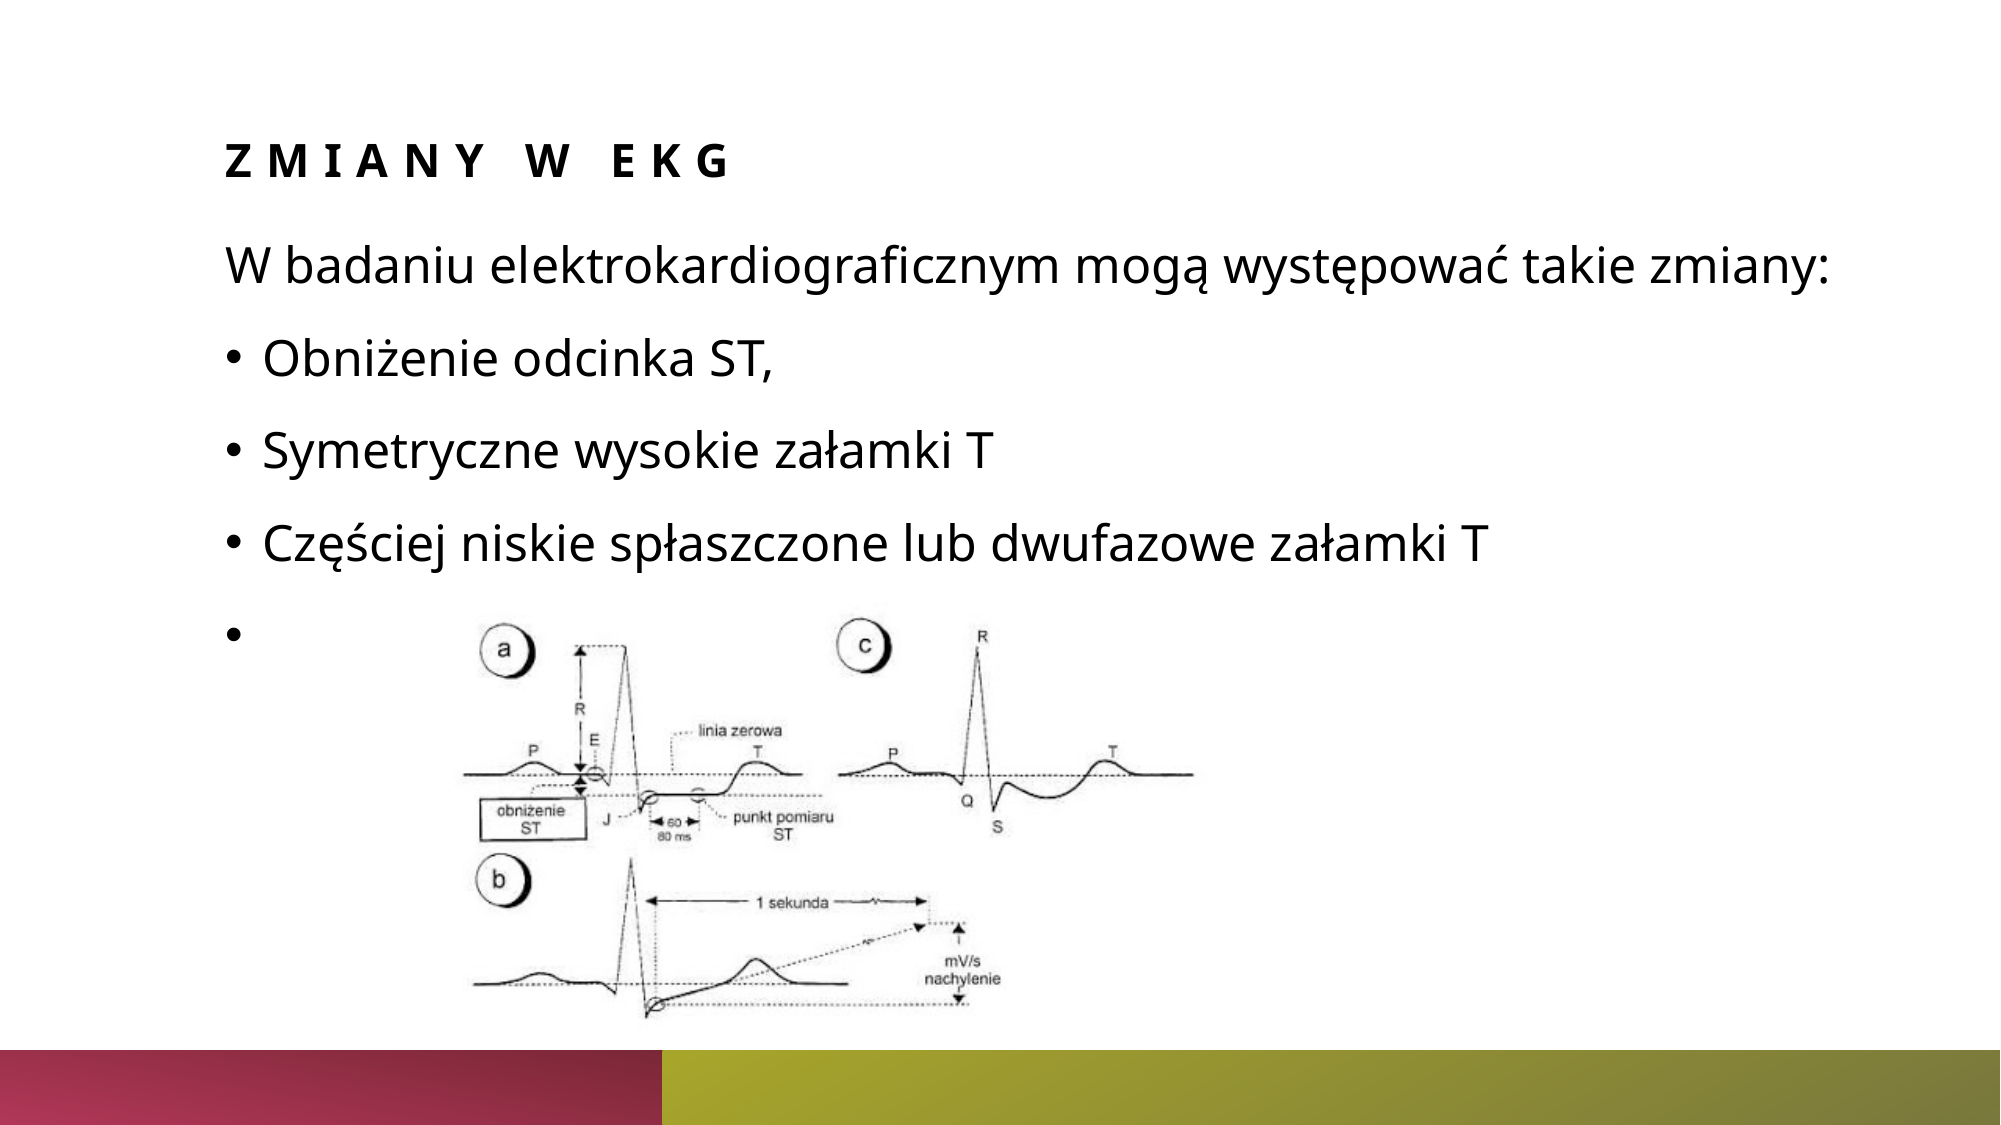

# ZMIANY W EKG
W badaniu elektrokardiograficznym mogą występować takie zmiany:
Obniżenie odcinka ST,
Symetryczne wysokie załamki T
Częściej niskie spłaszczone lub dwufazowe załamki T